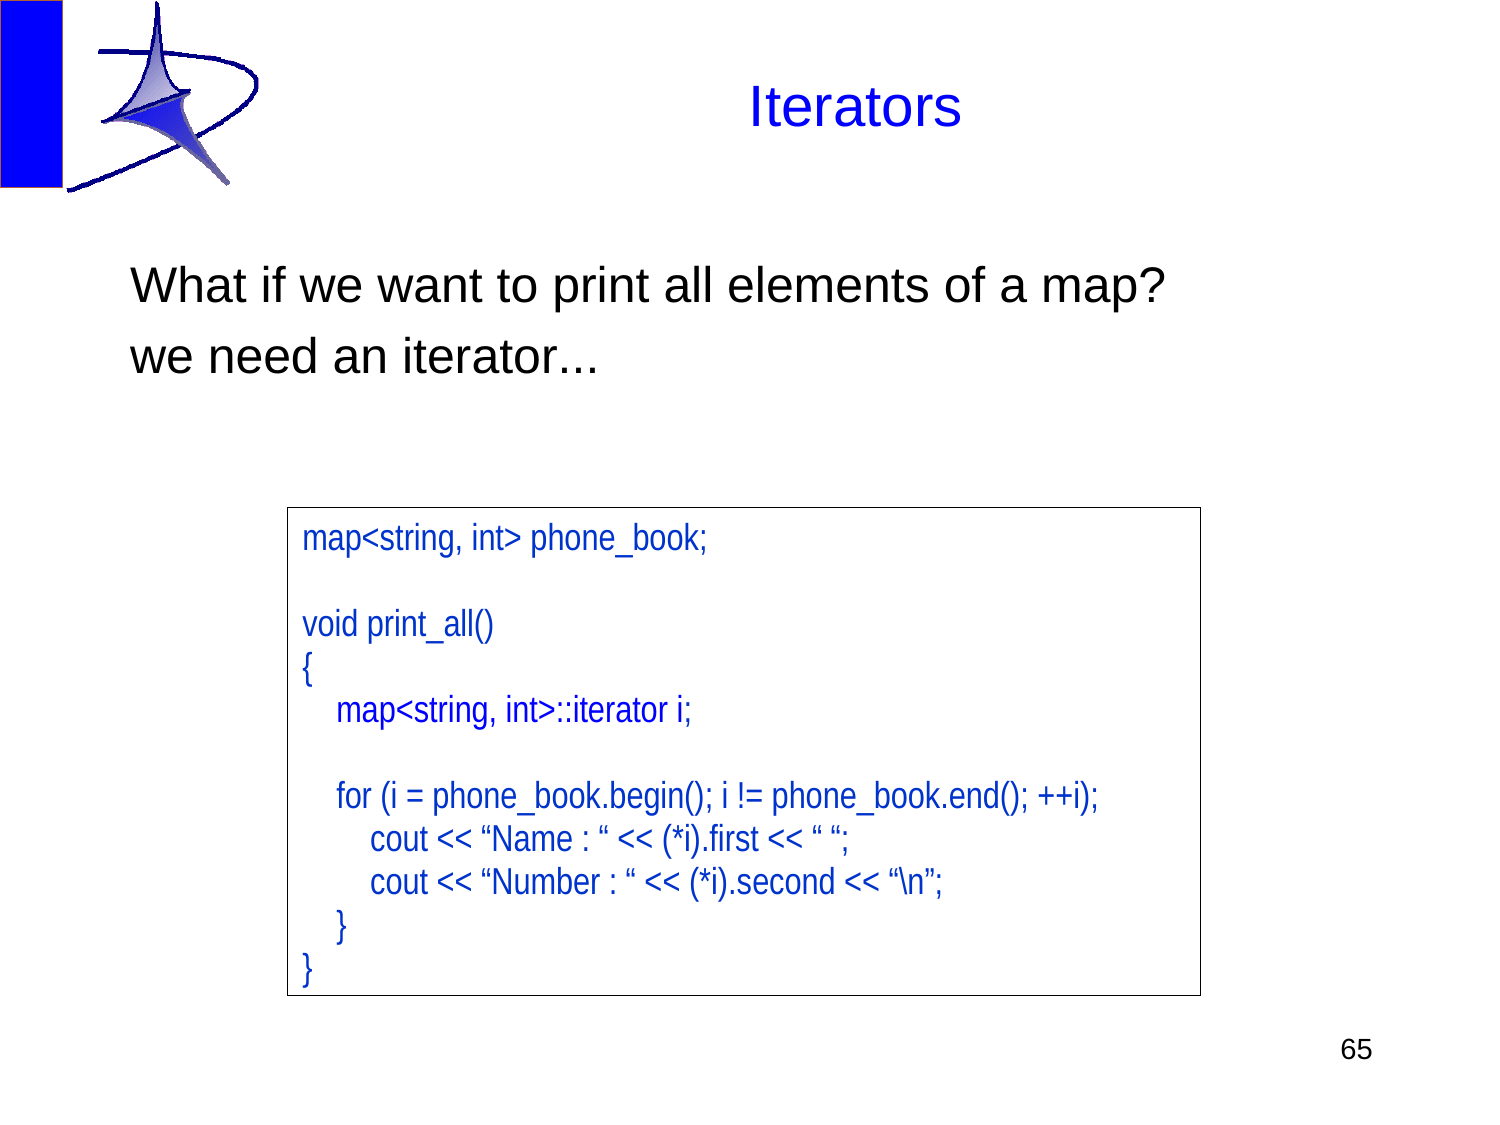

# Iterators
What if we want to print all elements of a map?
we need an iterator...
map<string, int> phone_book;
void print_all()
{
 map<string, int>::iterator i;
 for (i = phone_book.begin(); i != phone_book.end(); ++i);
 cout << “Name : “ << (*i).first << “ “;
 cout << “Number : “ << (*i).second << “\n”;
 }
}
65